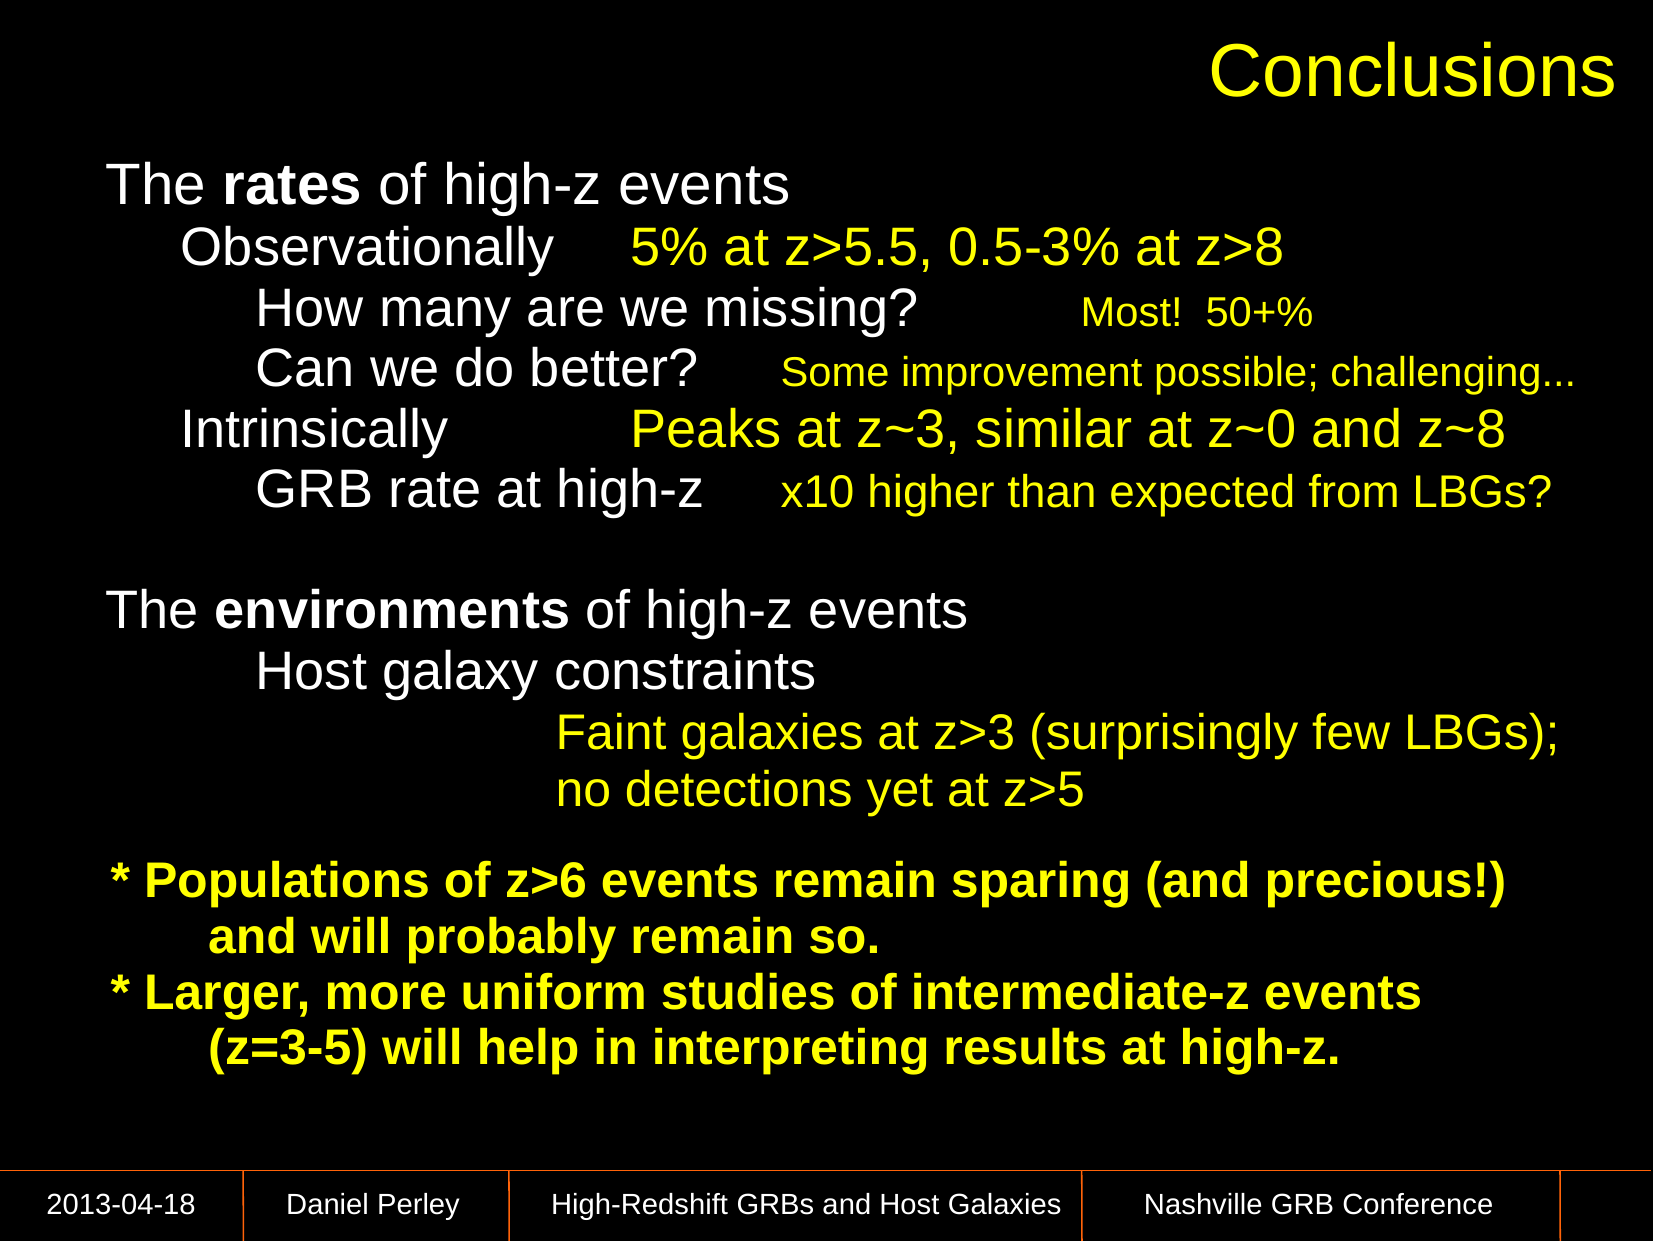

# Conclusions
	The rates of high-z events
		Observationally		5% at z>5.5, 0.5-3% at z>8
			How many are we missing?			Most! 50+%
			Can we do better?		Some improvement possible; challenging...
		Intrinsically			Peaks at z~3, similar at z~0 and z~8
			GRB rate at high-z		x10 higher than expected from LBGs?
	The environments of high-z events
			Host galaxy constraints
							Faint galaxies at z>3 (surprisingly few LBGs);
							no detections yet at z>5
* Populations of z>6 events remain sparing (and precious!)
 and will probably remain so.
* Larger, more uniform studies of intermediate-z events
 (z=3-5) will help in interpreting results at high-z.